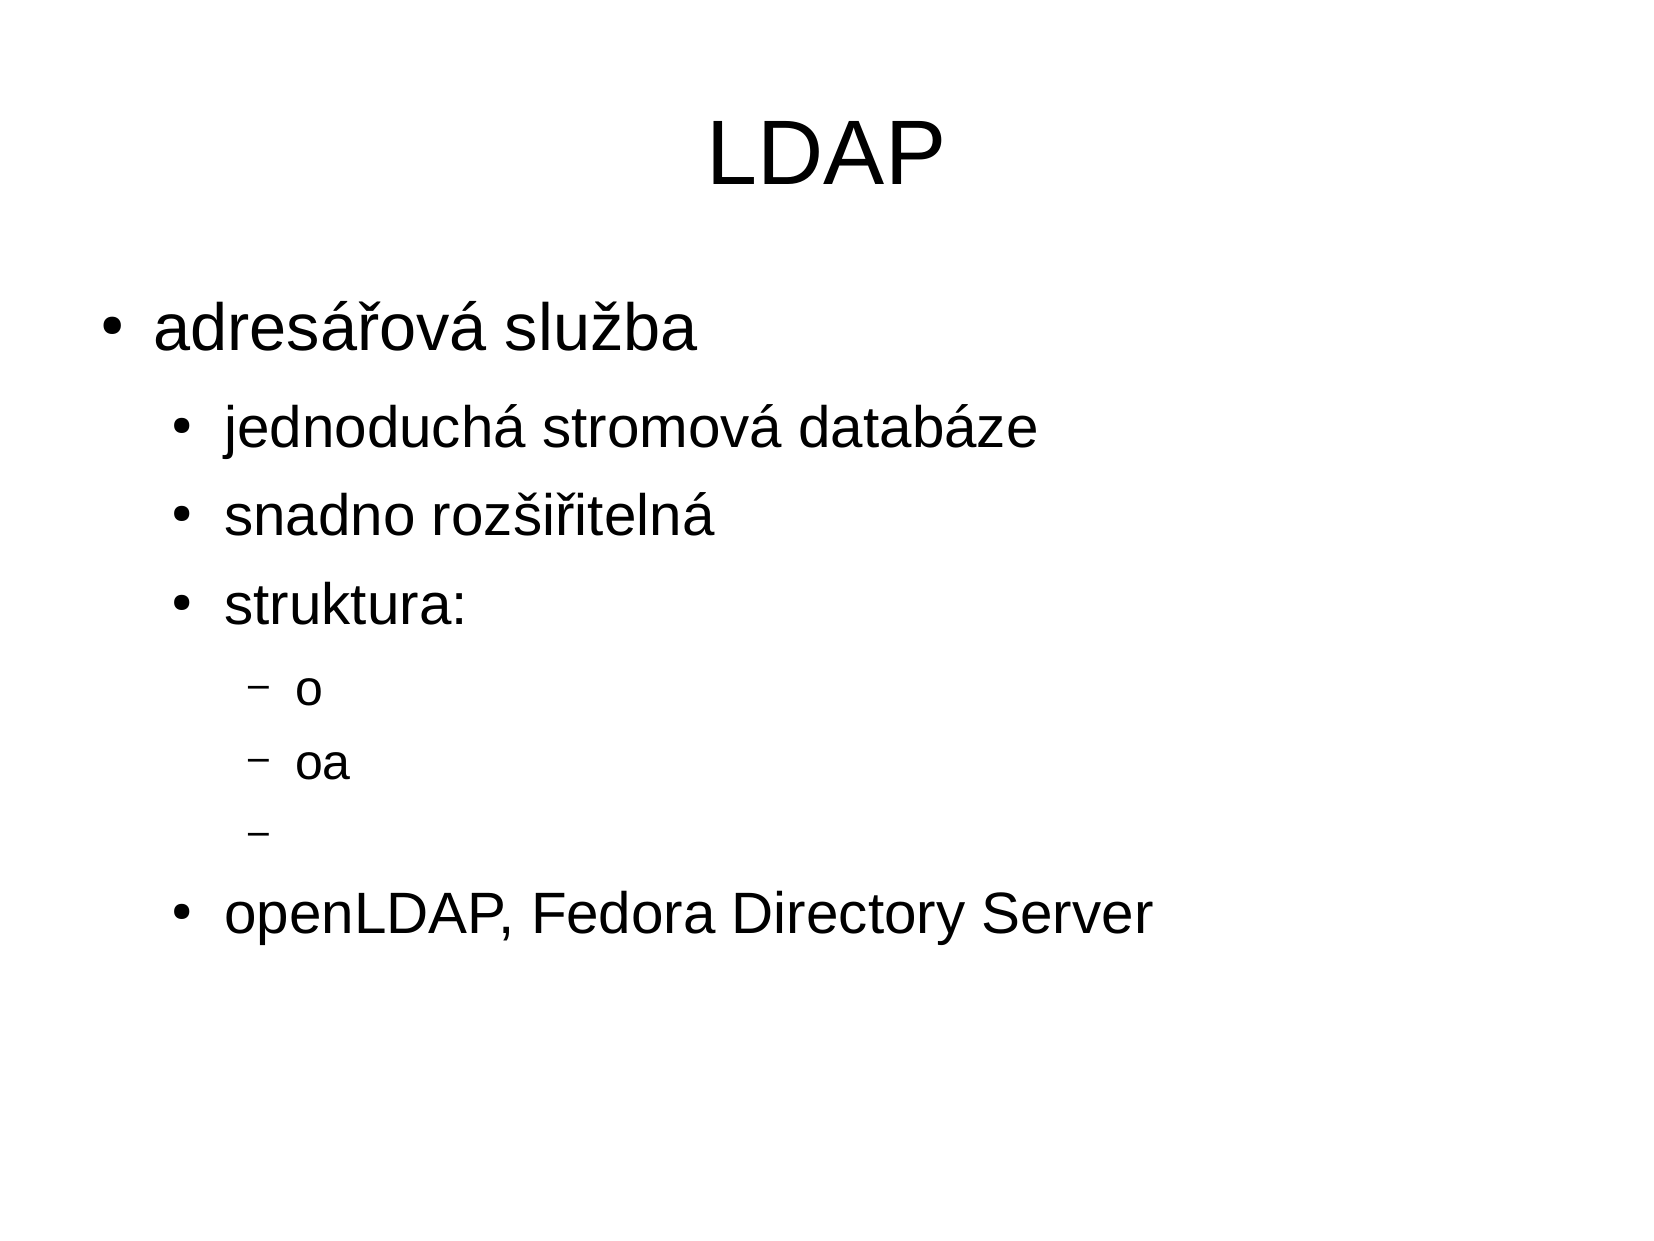

# LDAP
adresářová služba
jednoduchá stromová databáze
snadno rozšiřitelná
struktura:
o
oa
openLDAP, Fedora Directory Server